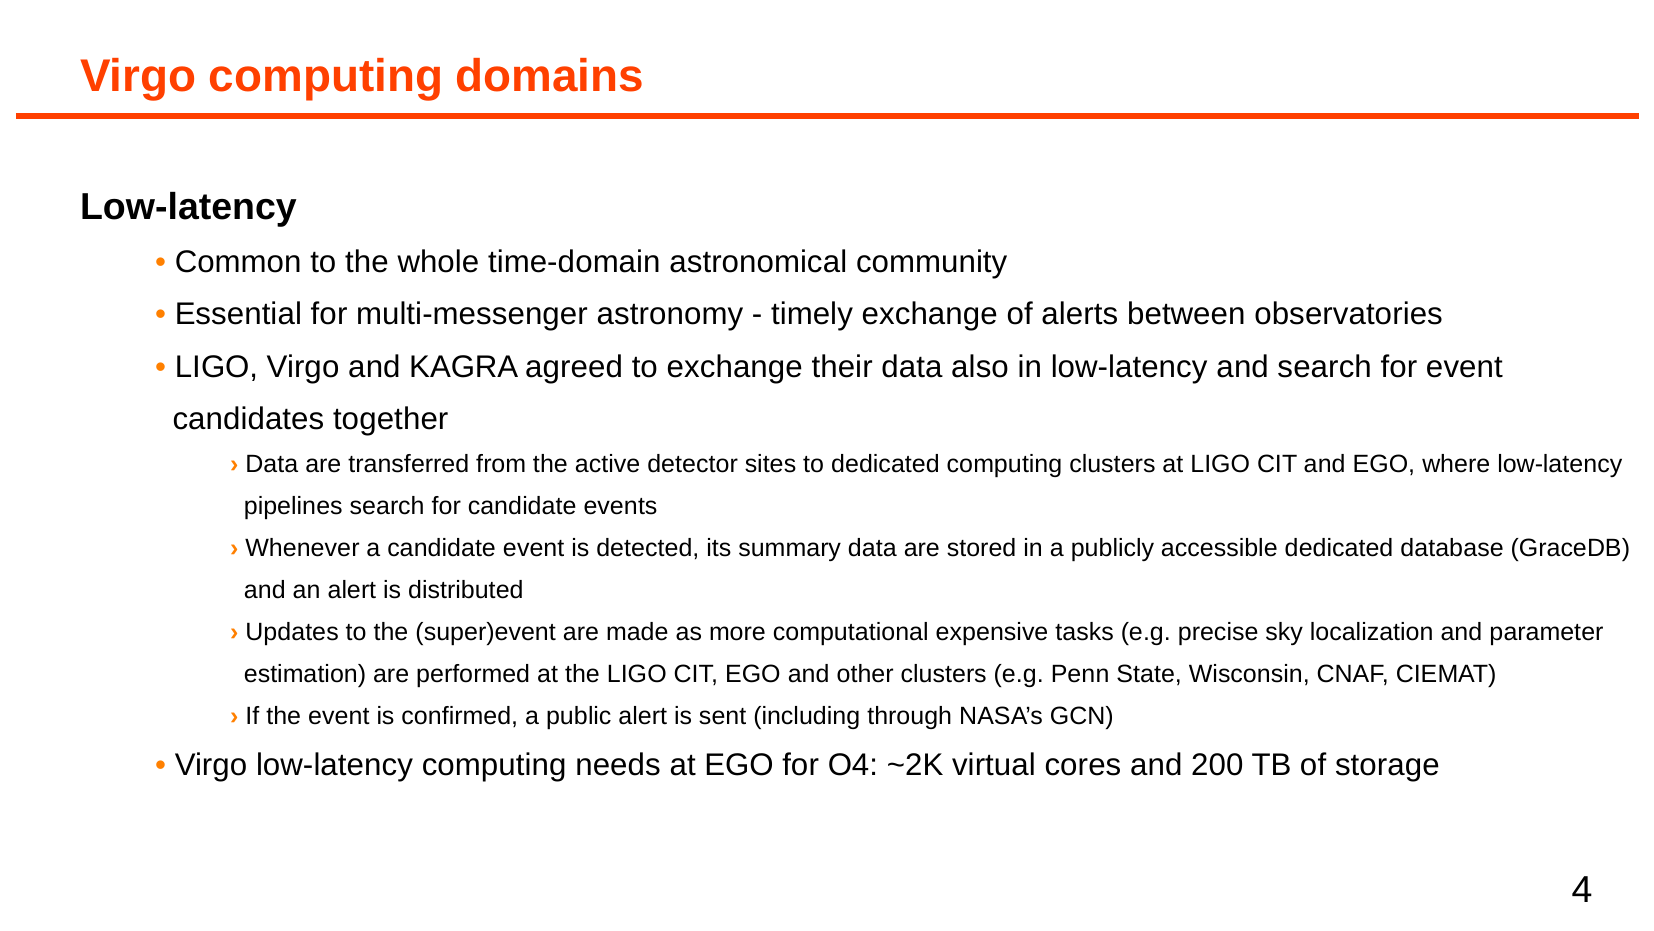

Virgo computing domains
Low-latency
	• Common to the whole time-domain astronomical community
	• Essential for multi-messenger astronomy - timely exchange of alerts between observatories
	• LIGO, Virgo and KAGRA agreed to exchange their data also in low-latency and search for event
	 candidates together
		› Data are transferred from the active detector sites to dedicated computing clusters at LIGO CIT and EGO, where low-latency
		 pipelines search for candidate events
		› Whenever a candidate event is detected, its summary data are stored in a publicly accessible dedicated database (GraceDB)
		 and an alert is distributed
		› Updates to the (super)event are made as more computational expensive tasks (e.g. precise sky localization and parameter
		 estimation) are performed at the LIGO CIT, EGO and other clusters (e.g. Penn State, Wisconsin, CNAF, CIEMAT)
		› If the event is confirmed, a public alert is sent (including through NASA’s GCN)
	• Virgo low-latency computing needs at EGO for O4: ~2K virtual cores and 200 TB of storage
4